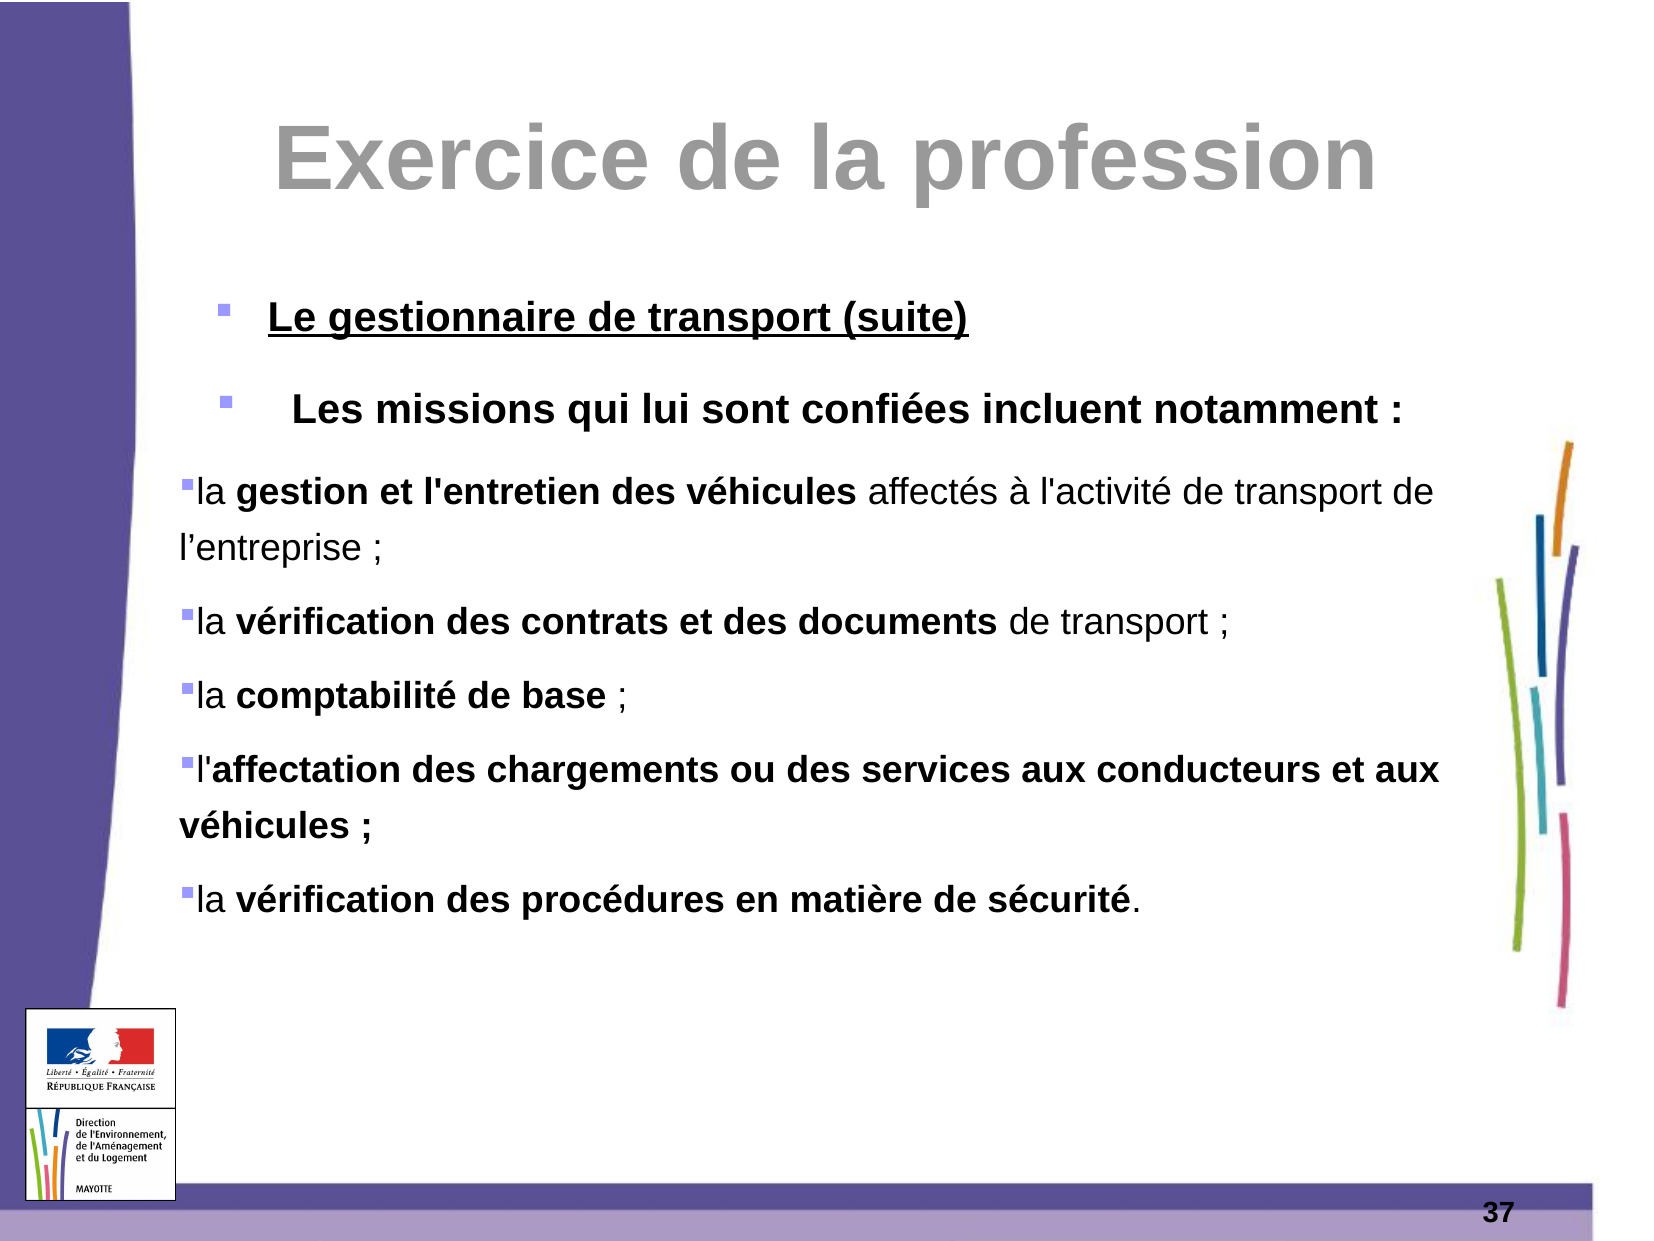

# Exercice de la profession
Le gestionnaire de transport (suite)
Les missions qui lui sont confiées incluent notamment :
la gestion et l'entretien des véhicules affectés à l'activité de transport de l’entreprise ;
la vérification des contrats et des documents de transport ;
la comptabilité de base ;
l'affectation des chargements ou des services aux conducteurs et aux véhicules ;
la vérification des procédures en matière de sécurité.